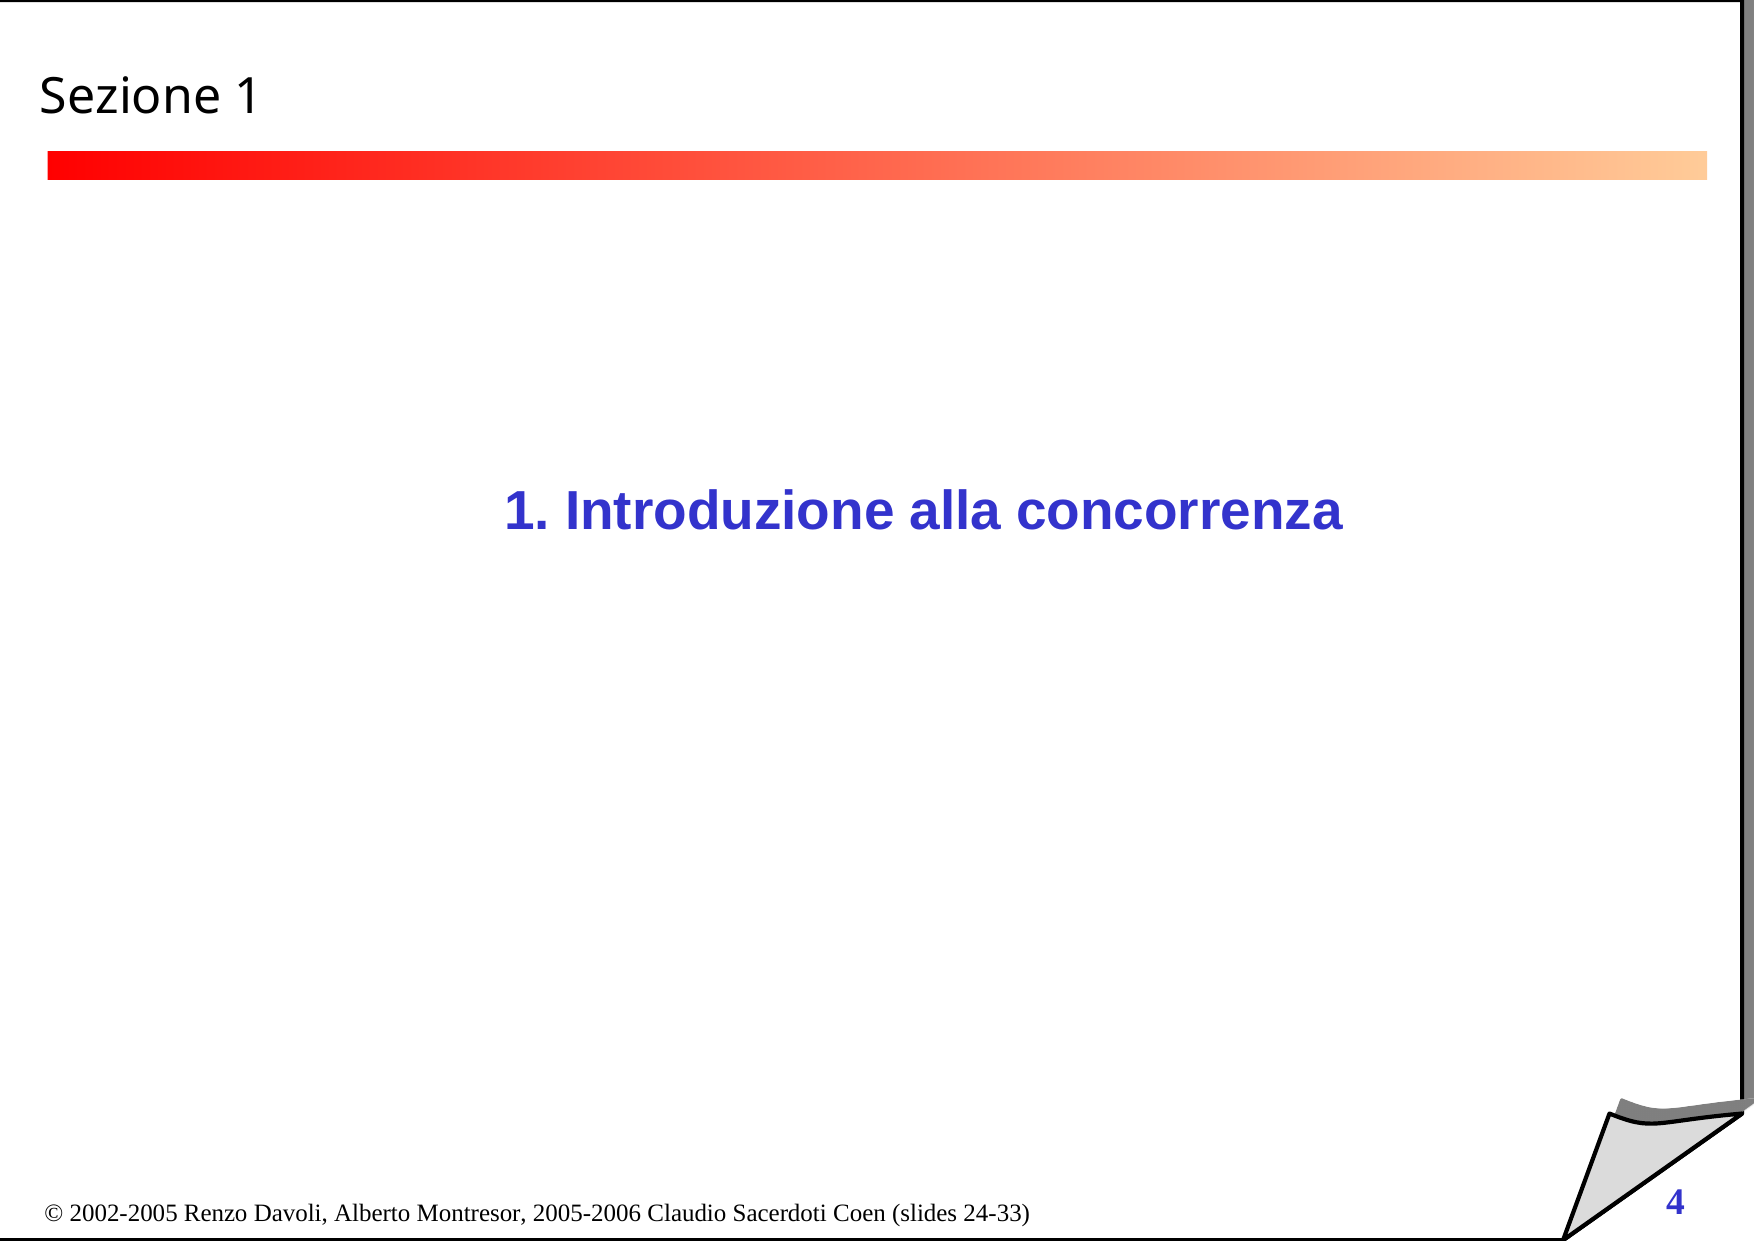

# Sezione 1
1. Introduzione alla concorrenza